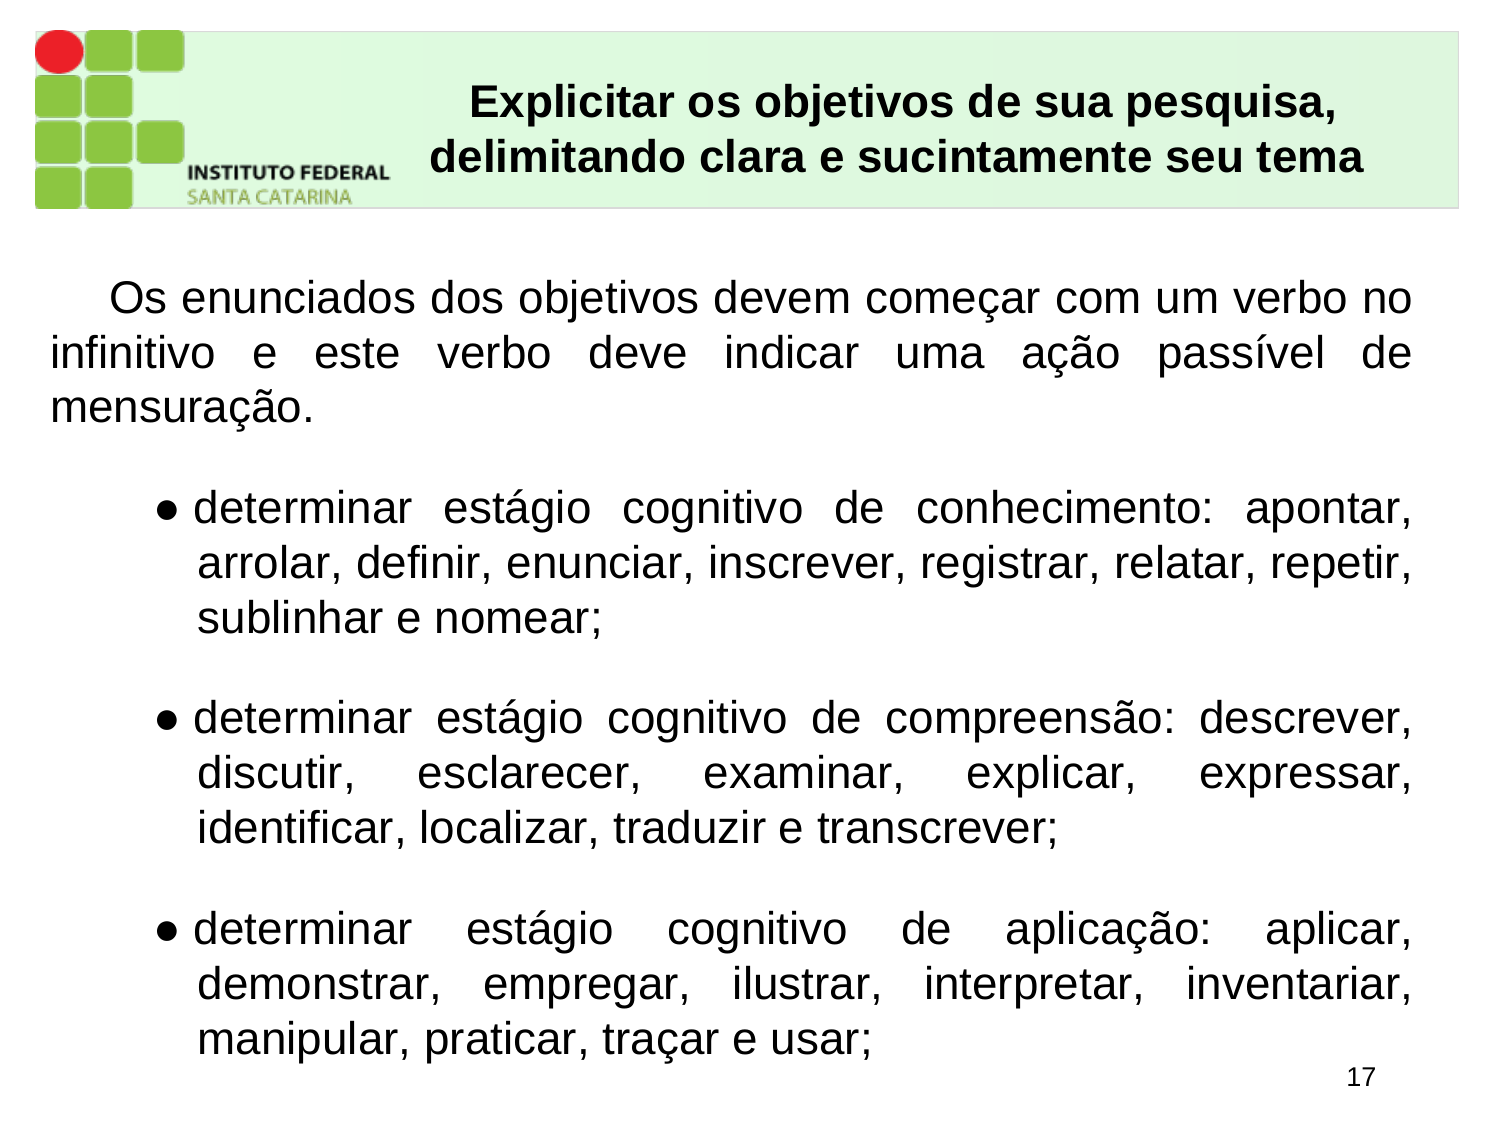

# Explicitar os objetivos de sua pesquisa, delimitando clara e sucintamente seu tema
Os enunciados dos objetivos devem começar com um verbo no infinitivo e este verbo deve indicar uma ação passível de mensuração.
● determinar estágio cognitivo de conhecimento: apontar, arrolar, definir, enunciar, inscrever, registrar, relatar, repetir, sublinhar e nomear;
● determinar estágio cognitivo de compreensão: descrever, discutir, esclarecer, examinar, explicar, expressar, identificar, localizar, traduzir e transcrever;
● determinar estágio cognitivo de aplicação: aplicar, demonstrar, empregar, ilustrar, interpretar, inventariar, manipular, praticar, traçar e usar;
17